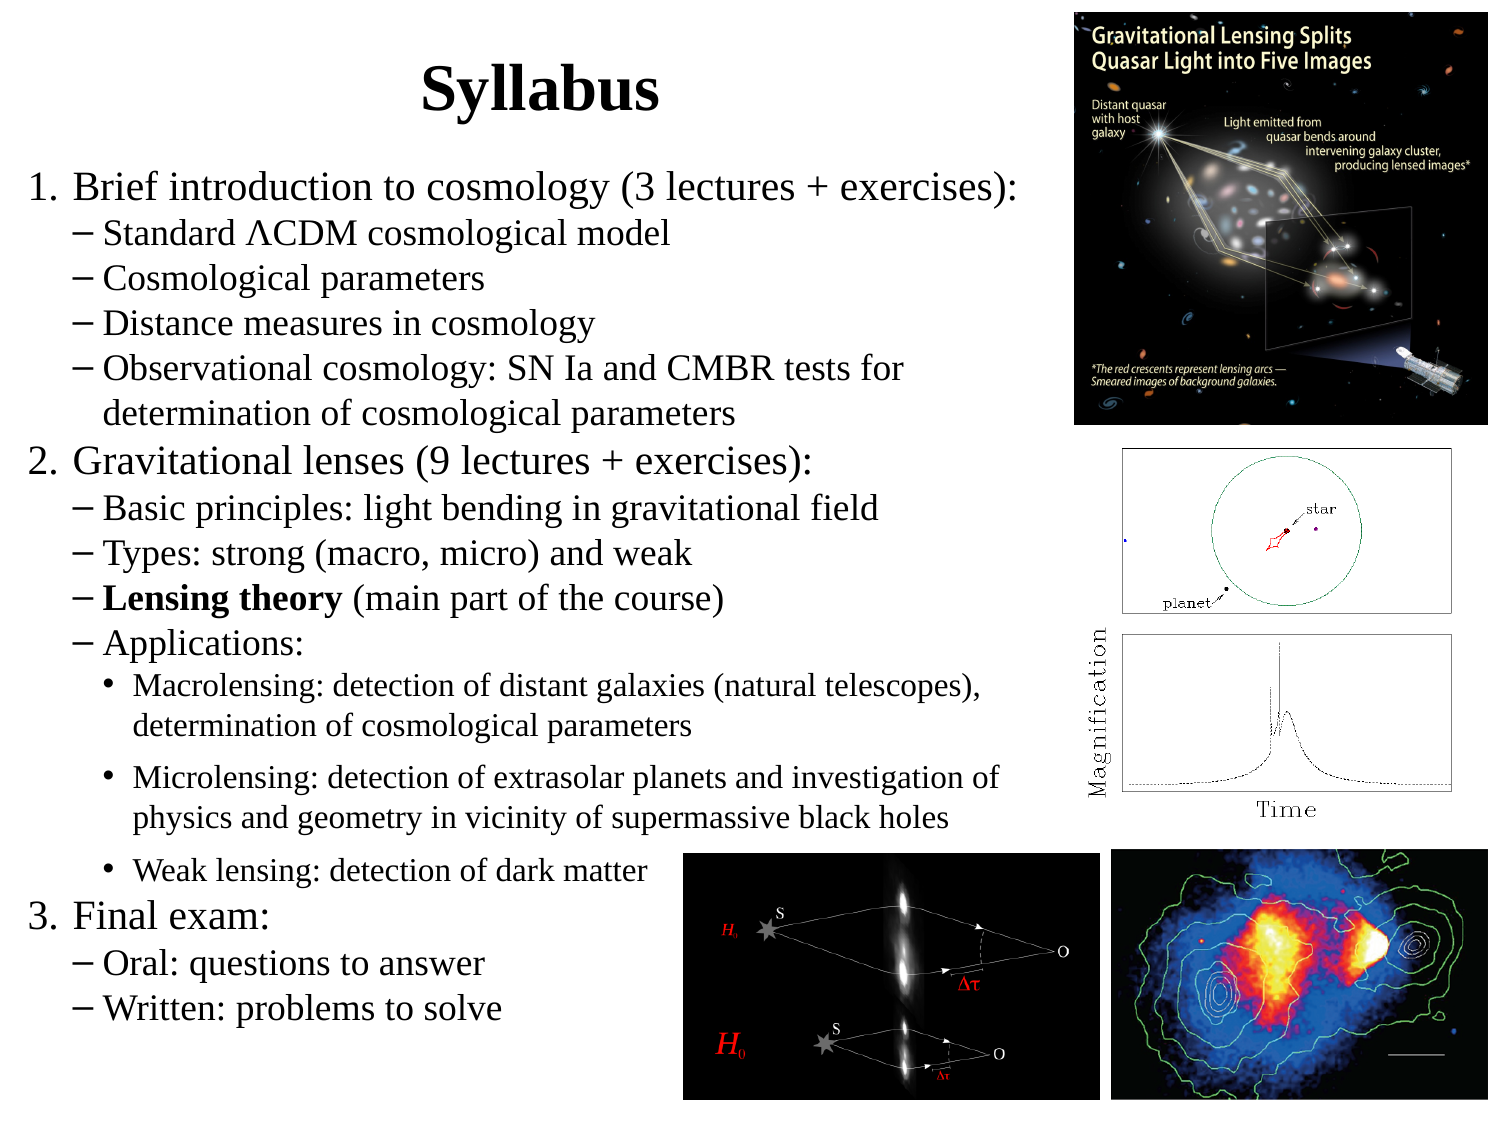

# Syllabus
Brief introduction to cosmology (3 lectures + exercises):
Standard ΛCDM cosmological model
Cosmological parameters
Distance measures in cosmology
Observational cosmology: SN Ia and CMBR tests for determination of cosmological parameters
Gravitational lenses (9 lectures + exercises):
Basic principles: light bending in gravitational field
Types: strong (macro, micro) and weak
Lensing theory (main part of the course)
Applications:
Macrolensing: detection of distant galaxies (natural telescopes), determination of cosmological parameters
Microlensing: detection of extrasolar planets and investigation of physics and geometry in vicinity of supermassive black holes
Weak lensing: detection of dark matter
Final exam:
Oral: questions to answer
Written: problems to solve